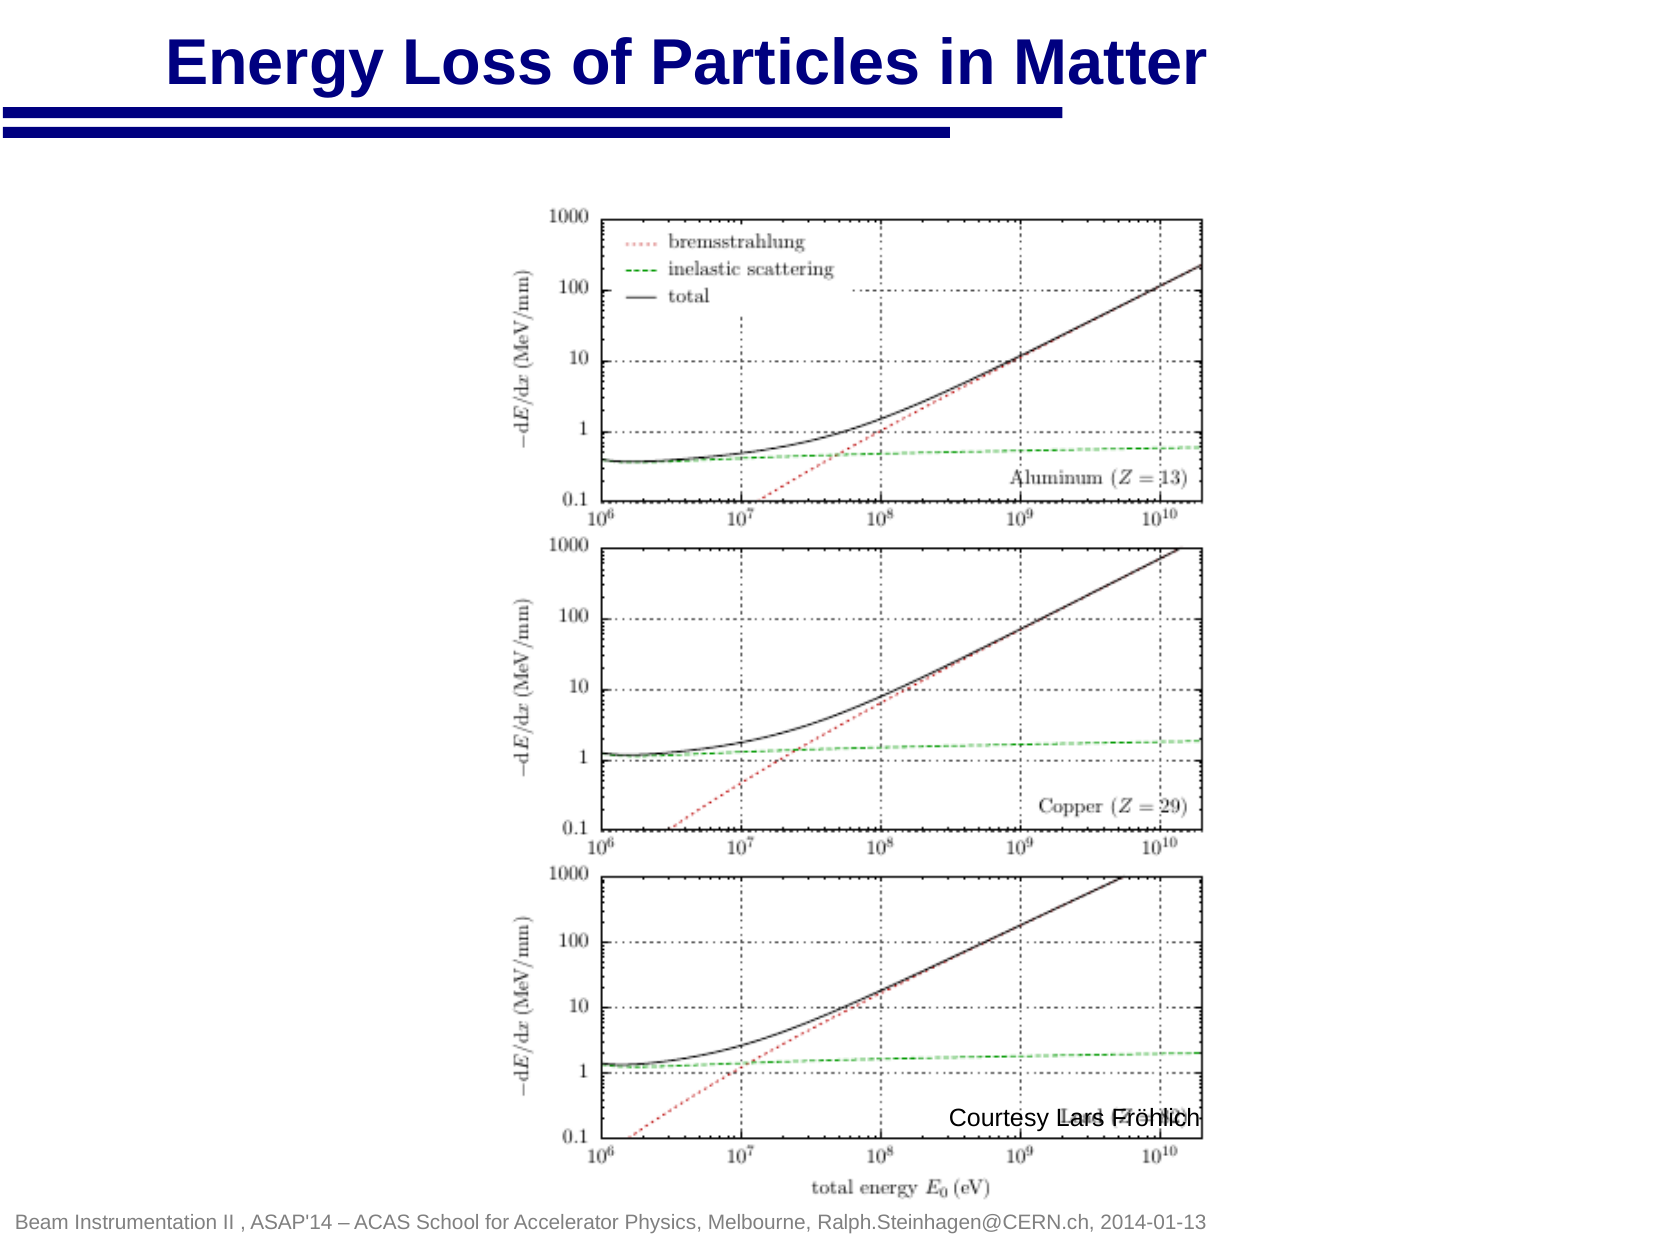

# Energy Loss of Particles in Matter
Courtesy Lars Fröhlich